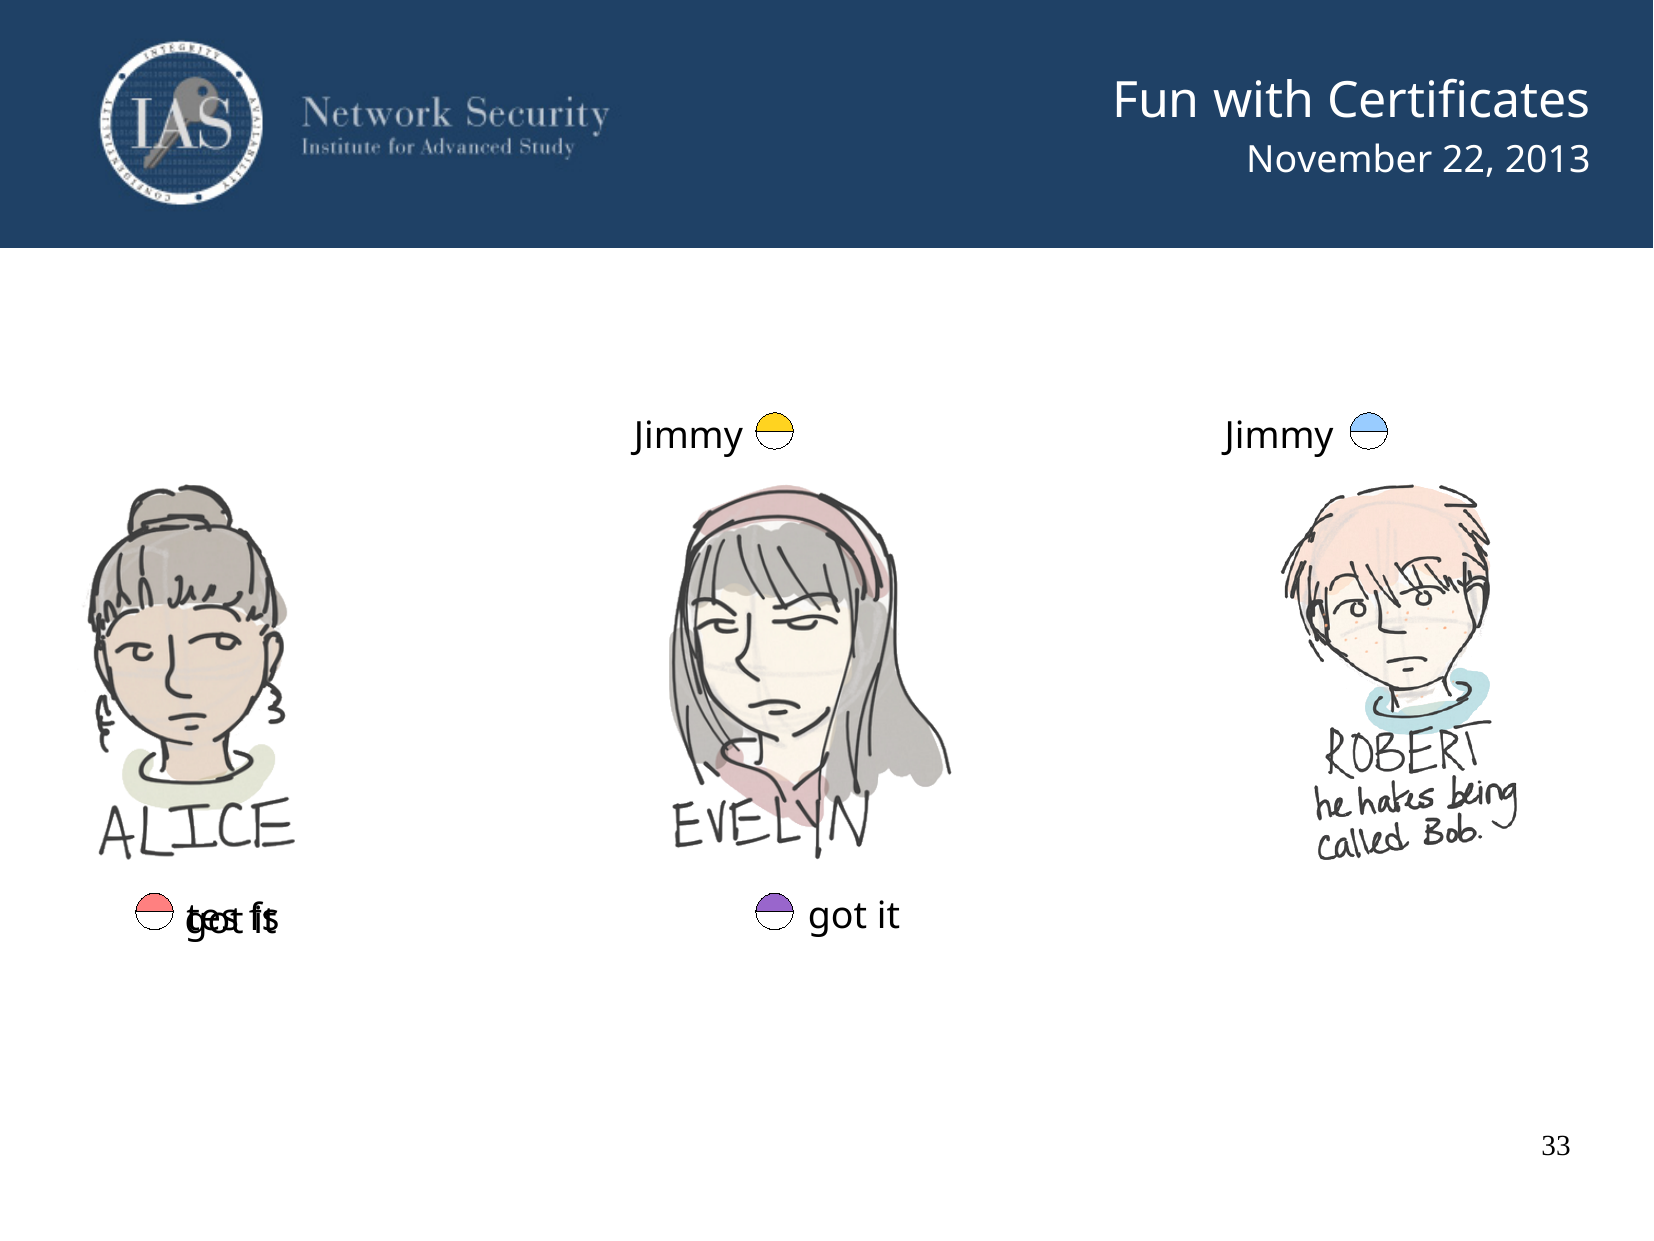

Jimmy
Jimmy
got it
tes fs
got it
33